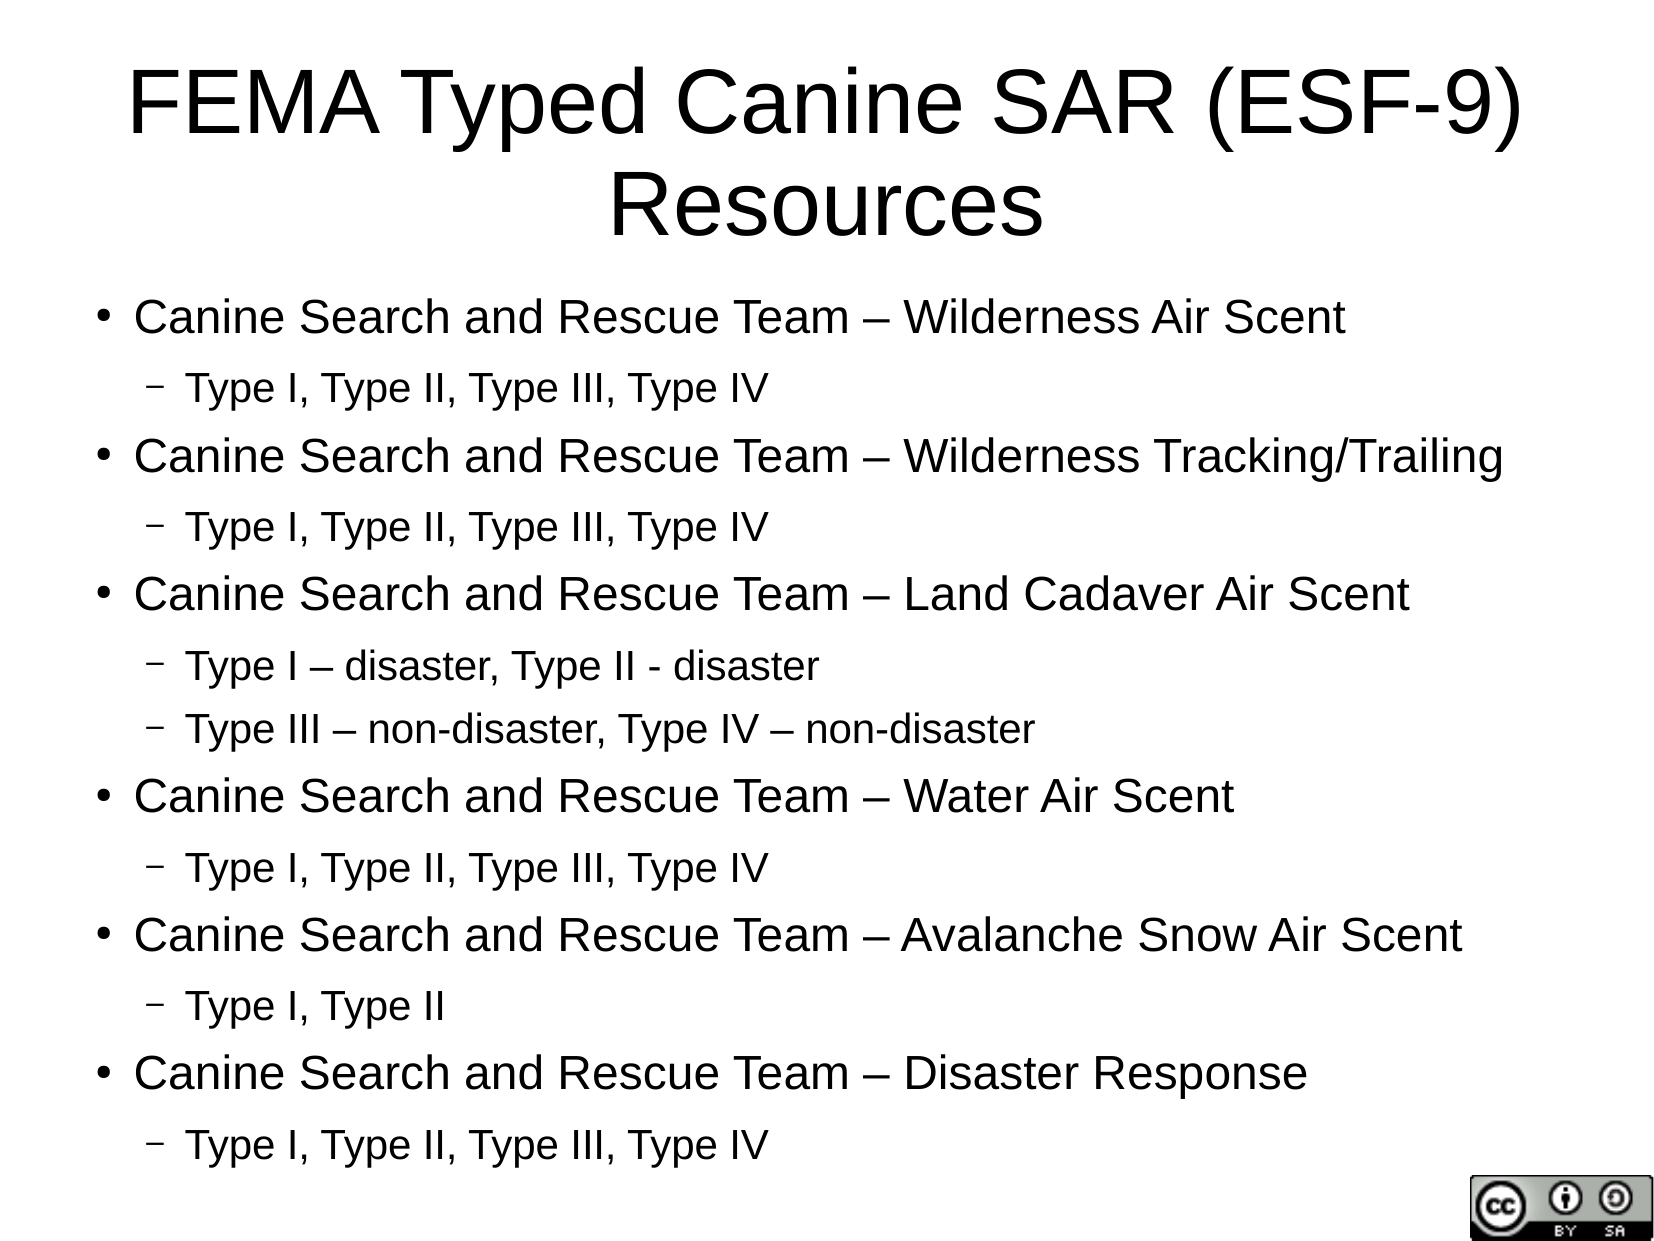

# FEMA Typed Canine SAR (ESF-9) Resources
Canine Search and Rescue Team – Wilderness Air Scent
Type I, Type II, Type III, Type IV
Canine Search and Rescue Team – Wilderness Tracking/Trailing
Type I, Type II, Type III, Type IV
Canine Search and Rescue Team – Land Cadaver Air Scent
Type I – disaster, Type II - disaster
Type III – non-disaster, Type IV – non-disaster
Canine Search and Rescue Team – Water Air Scent
Type I, Type II, Type III, Type IV
Canine Search and Rescue Team – Avalanche Snow Air Scent
Type I, Type II
Canine Search and Rescue Team – Disaster Response
Type I, Type II, Type III, Type IV